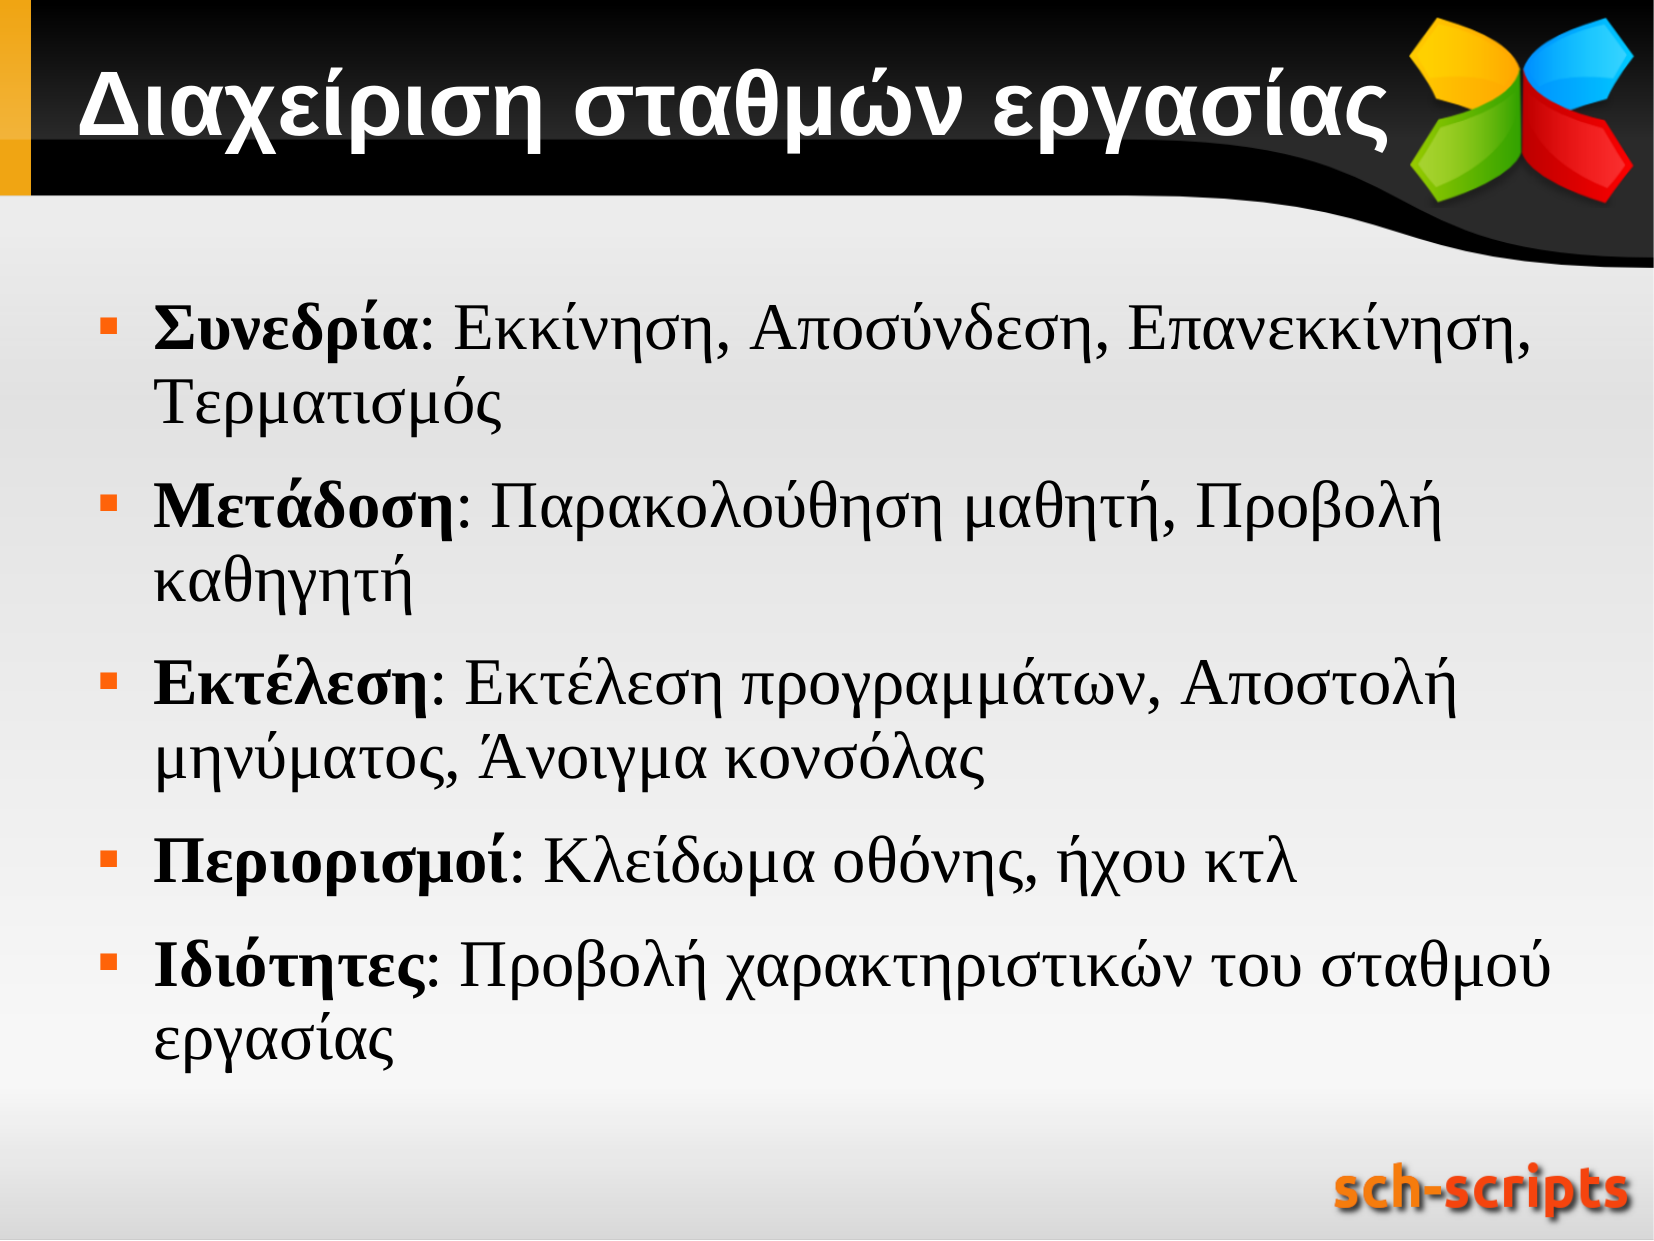

# Διαχείριση σταθμών εργασίας
Συνεδρία: Εκκίνηση, Αποσύνδεση, Επανεκκίνηση, Τερματισμός
Μετάδοση: Παρακολούθηση μαθητή, Προβολή καθηγητή
Εκτέλεση: Εκτέλεση προγραμμάτων, Αποστολή μηνύματος, Άνοιγμα κονσόλας
Περιορισμοί: Κλείδωμα οθόνης, ήχου κτλ
Ιδιότητες: Προβολή χαρακτηριστικών του σταθμού εργασίας